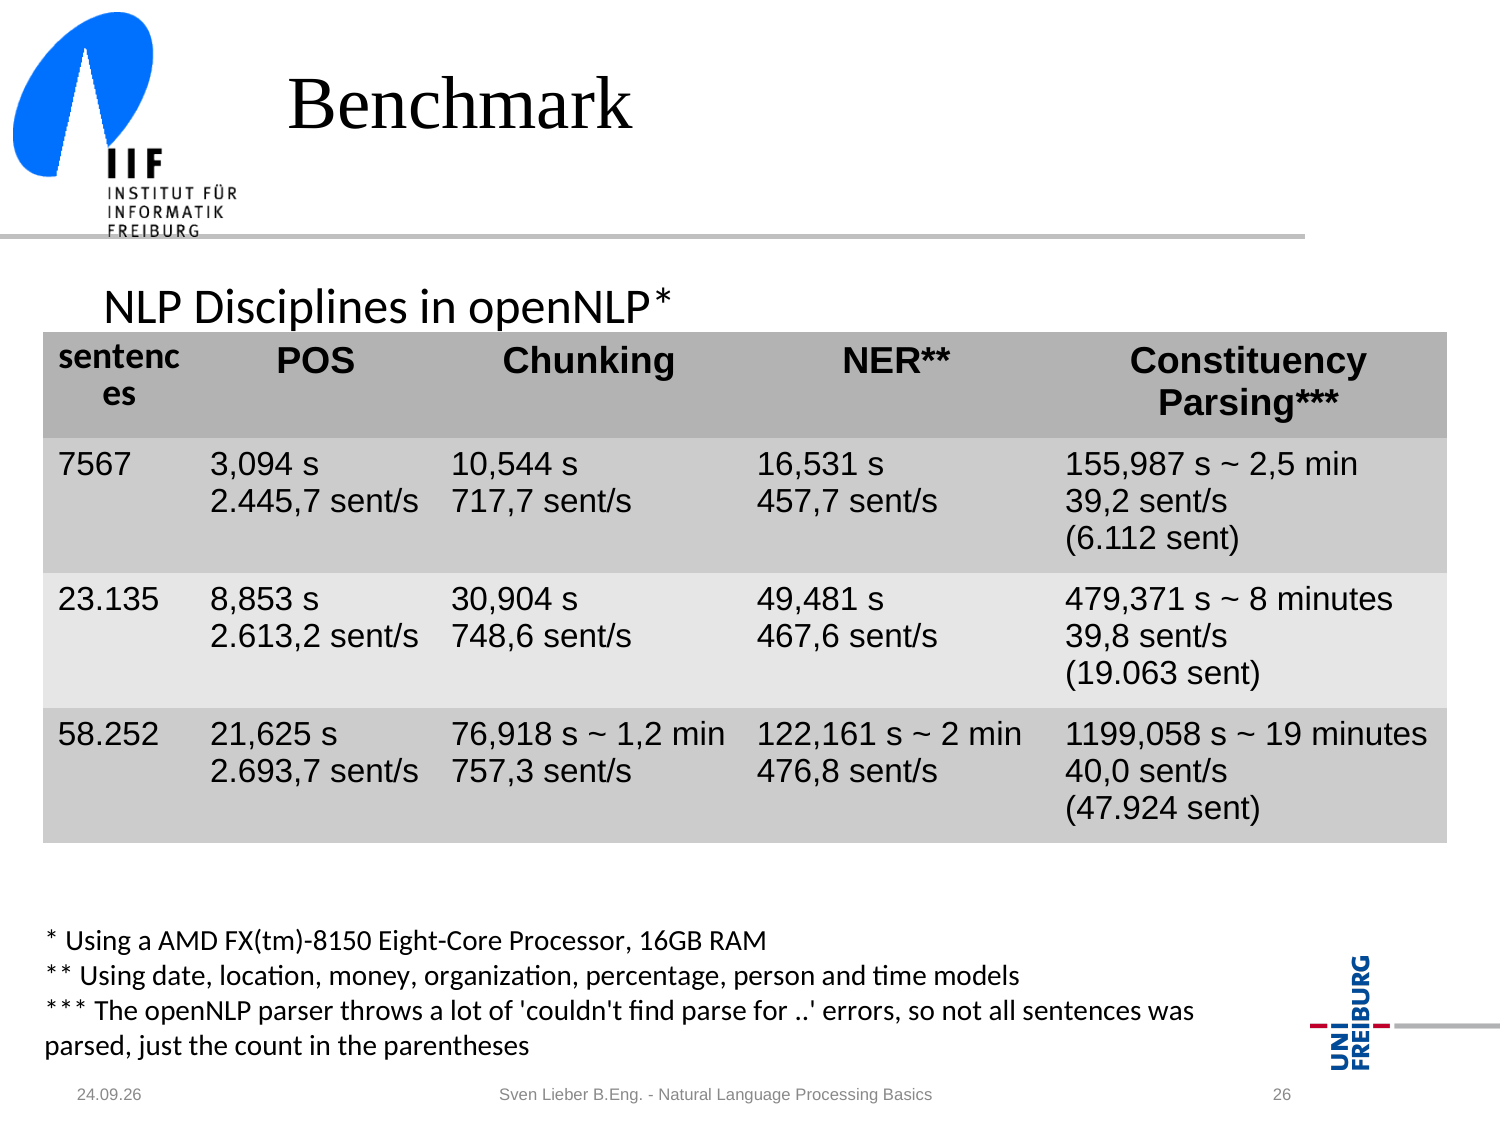

# Benchmark
NLP Disciplines in openNLP*
| sentences | POS | Chunking | NER\*\* | Constituency Parsing\*\*\* |
| --- | --- | --- | --- | --- |
| 7567 | 3,094 s 2.445,7 sent/s | 10,544 s 717,7 sent/s | 16,531 s 457,7 sent/s | 155,987 s ~ 2,5 min 39,2 sent/s (6.112 sent) |
| 23.135 | 8,853 s 2.613,2 sent/s | 30,904 s 748,6 sent/s | 49,481 s 467,6 sent/s | 479,371 s ~ 8 minutes 39,8 sent/s (19.063 sent) |
| 58.252 | 21,625 s 2.693,7 sent/s | 76,918 s ~ 1,2 min 757,3 sent/s | 122,161 s ~ 2 min 476,8 sent/s | 1199,058 s ~ 19 minutes 40,0 sent/s (47.924 sent) |
* Using a AMD FX(tm)-8150 Eight-Core Processor, 16GB RAM
** Using date, location, money, organization, percentage, person and time models
*** The openNLP parser throws a lot of 'couldn't find parse for ..' errors, so not all sentences was parsed, just the count in the parentheses
Präsentationstitel
26